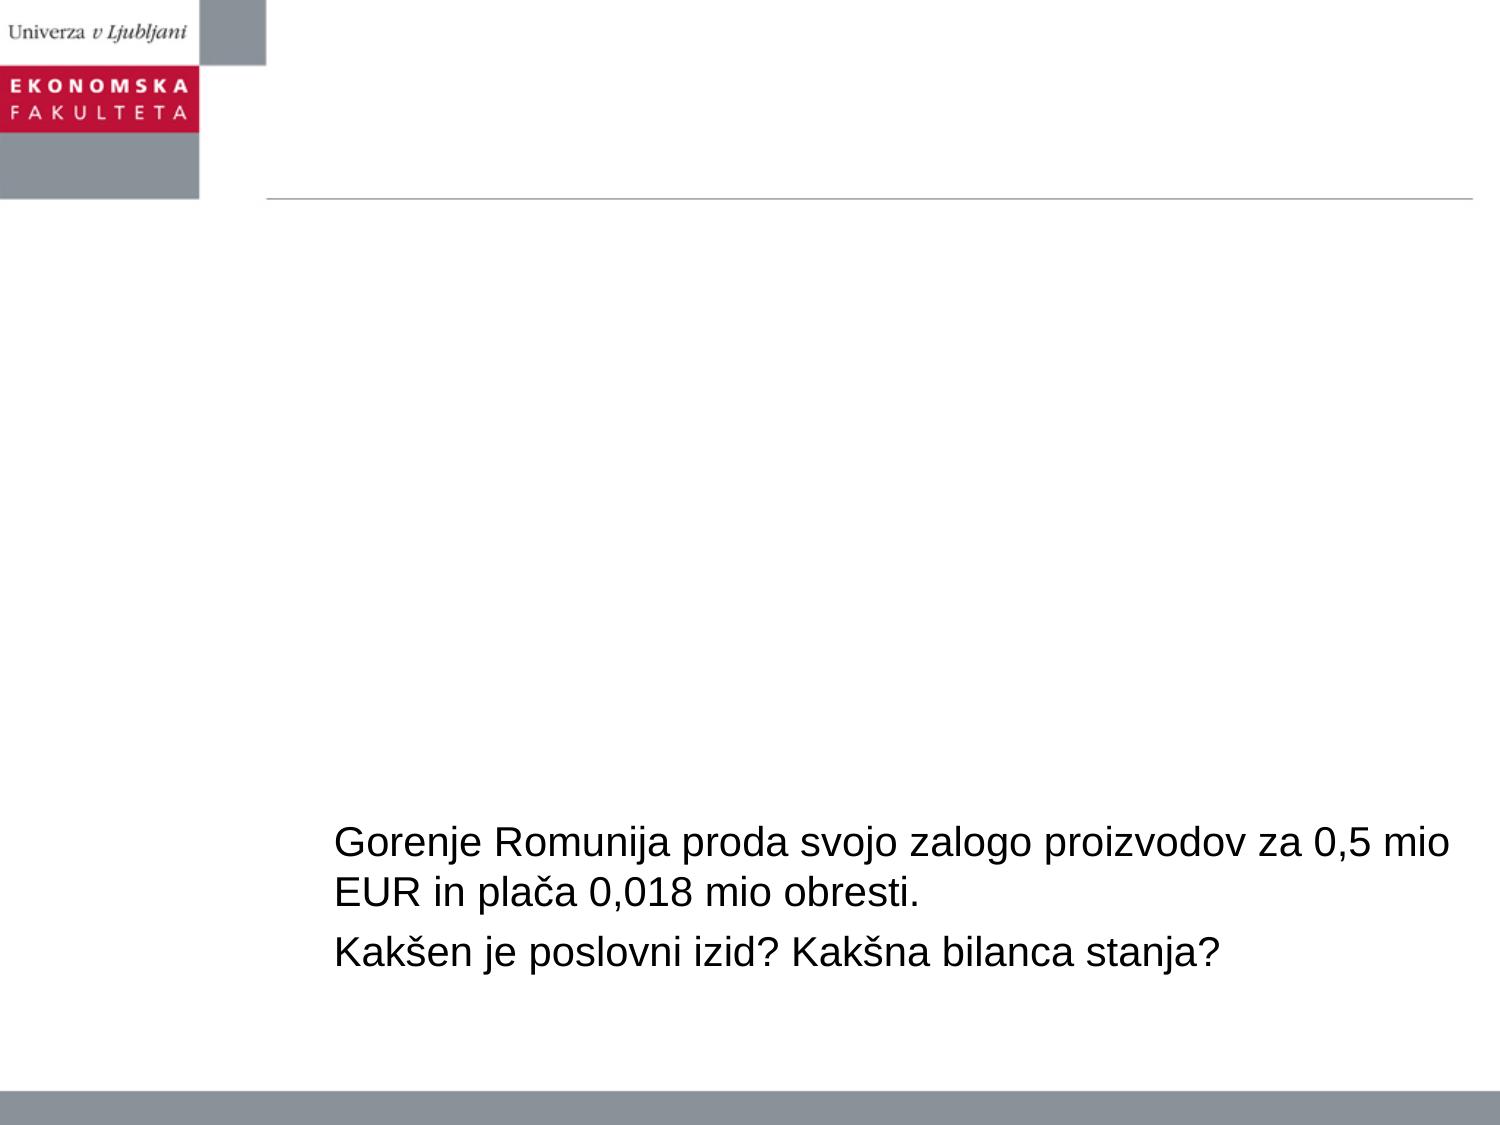

#
	Gorenje Romunija proda svojo zalogo proizvodov za 0,5 mio EUR in plača 0,018 mio obresti.
	Kakšen je poslovni izid? Kakšna bilanca stanja?